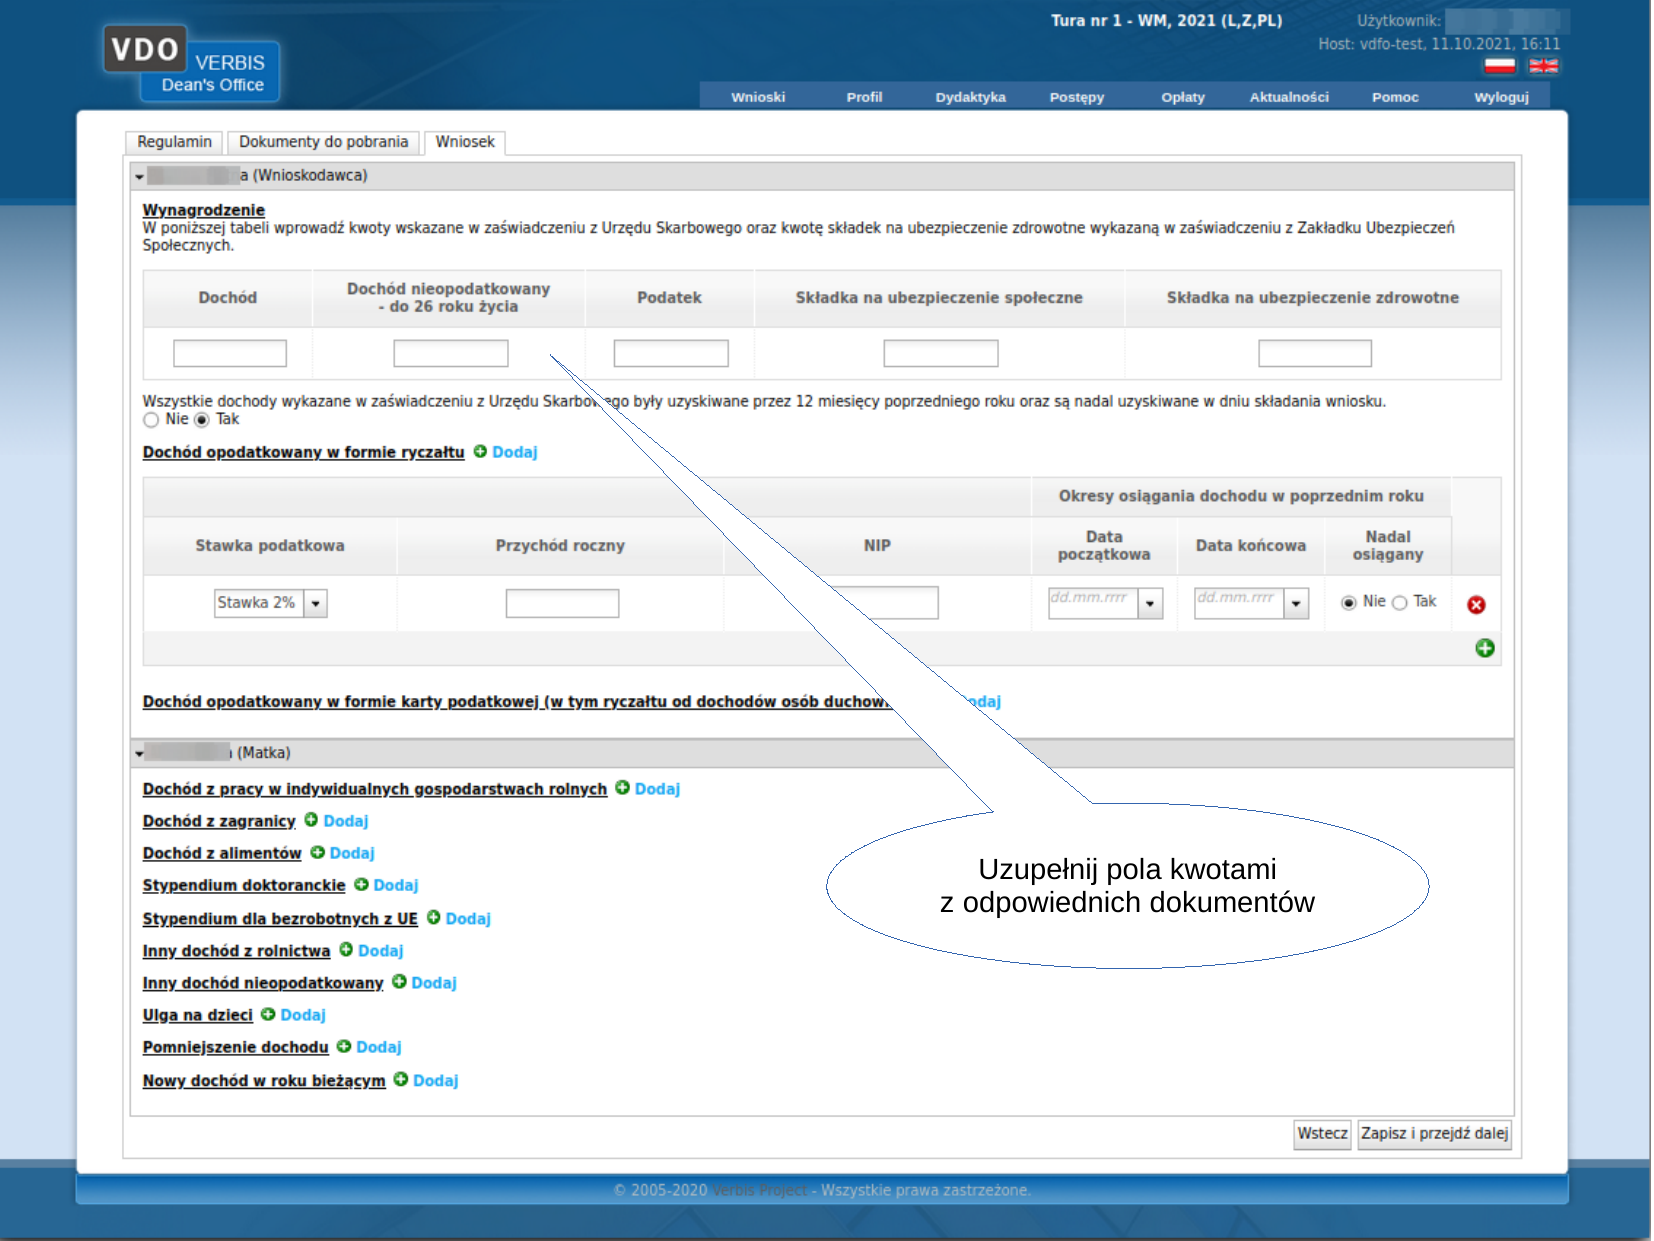

Uzupełnij pola kwotami
z odpowiednich dokumentów
© 2020 Verbis - wszystkie prawa zastrzeżone